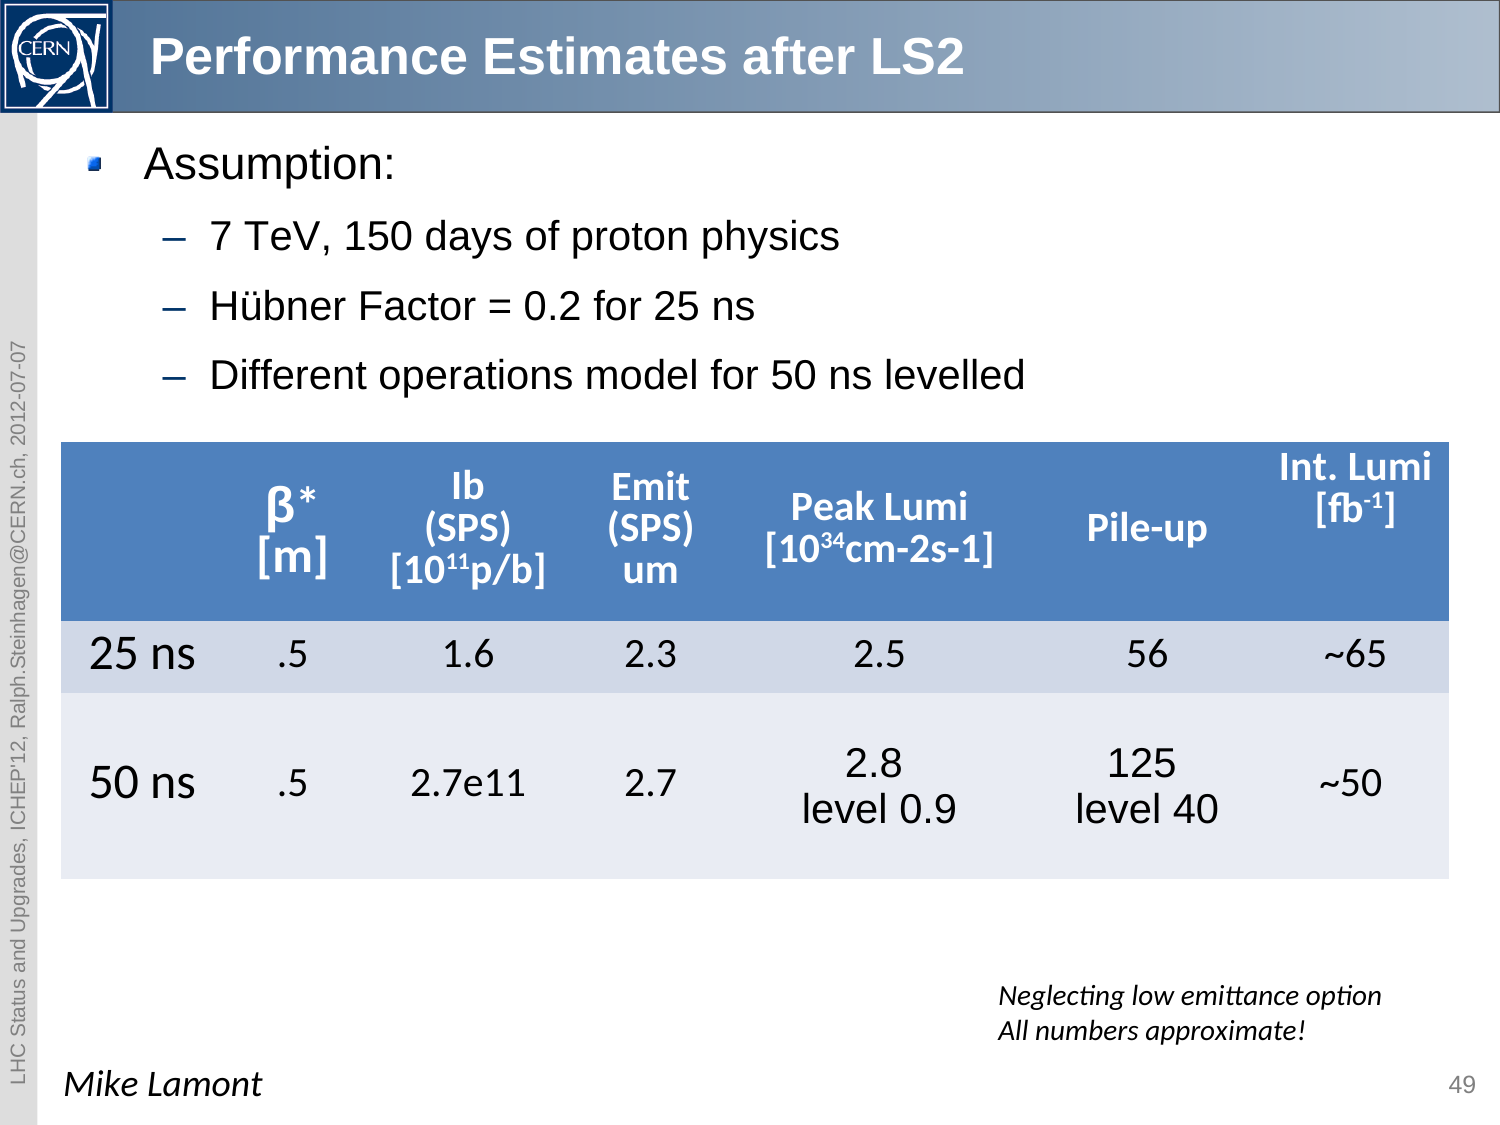

# Performance Estimates after LS2
Assumption:
7 TeV, 150 days of proton physics
Hübner Factor = 0.2 for 25 ns
Different operations model for 50 ns levelled
| | β\* [m] | Ib (SPS) [1011p/b] | Emit (SPS) um | Peak Lumi [1034cm-2s-1] | Pile-up | Int. Lumi [fb-1] |
| --- | --- | --- | --- | --- | --- | --- |
| 25 ns | .5 | 1.6 | 2.3 | 2.5 | 56 | ~65 |
| 50 ns | .5 | 2.7e11 | 2.7 | 2.8 level 0.9 | 125 level 40 | ~50 |
Neglecting low emittance option
All numbers approximate!
Mike Lamont